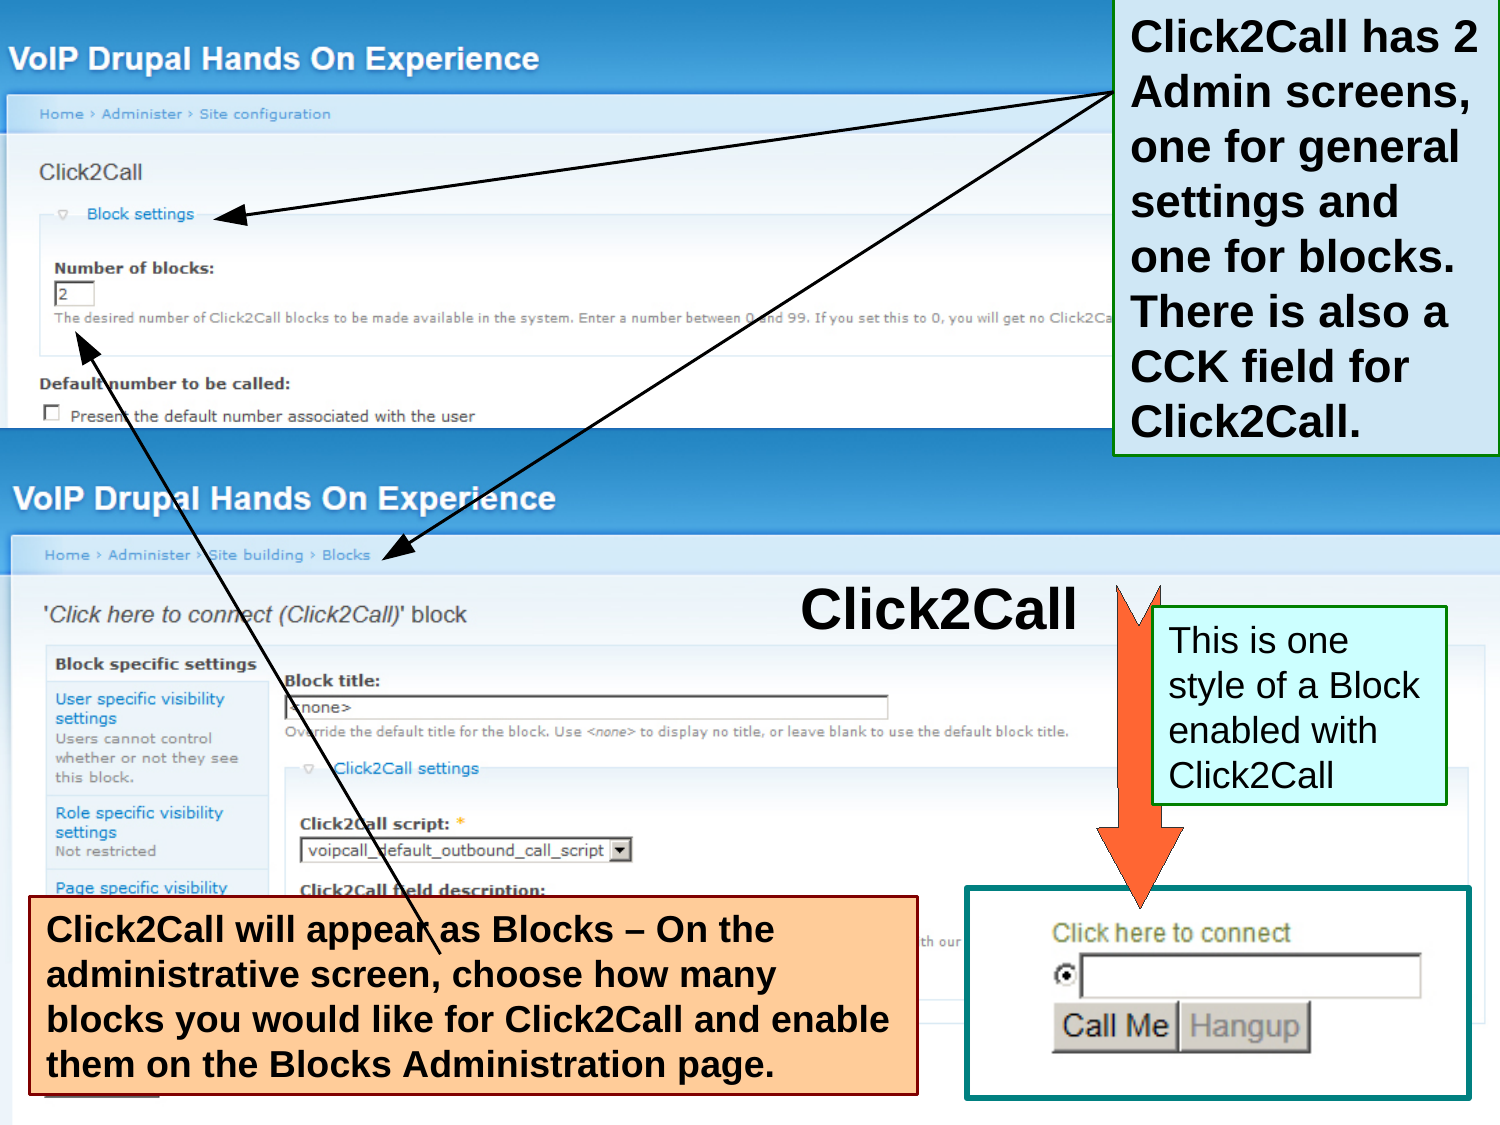

Click2Call has 2 Admin screens, one for general settings and one for blocks. There is also a CCK field for Click2Call.
Click2Call
This is one style of a Block enabled with Click2Call
Click2Call will appear as Blocks – On the administrative screen, choose how many blocks you would like for Click2Call and enable them on the Blocks Administration page.